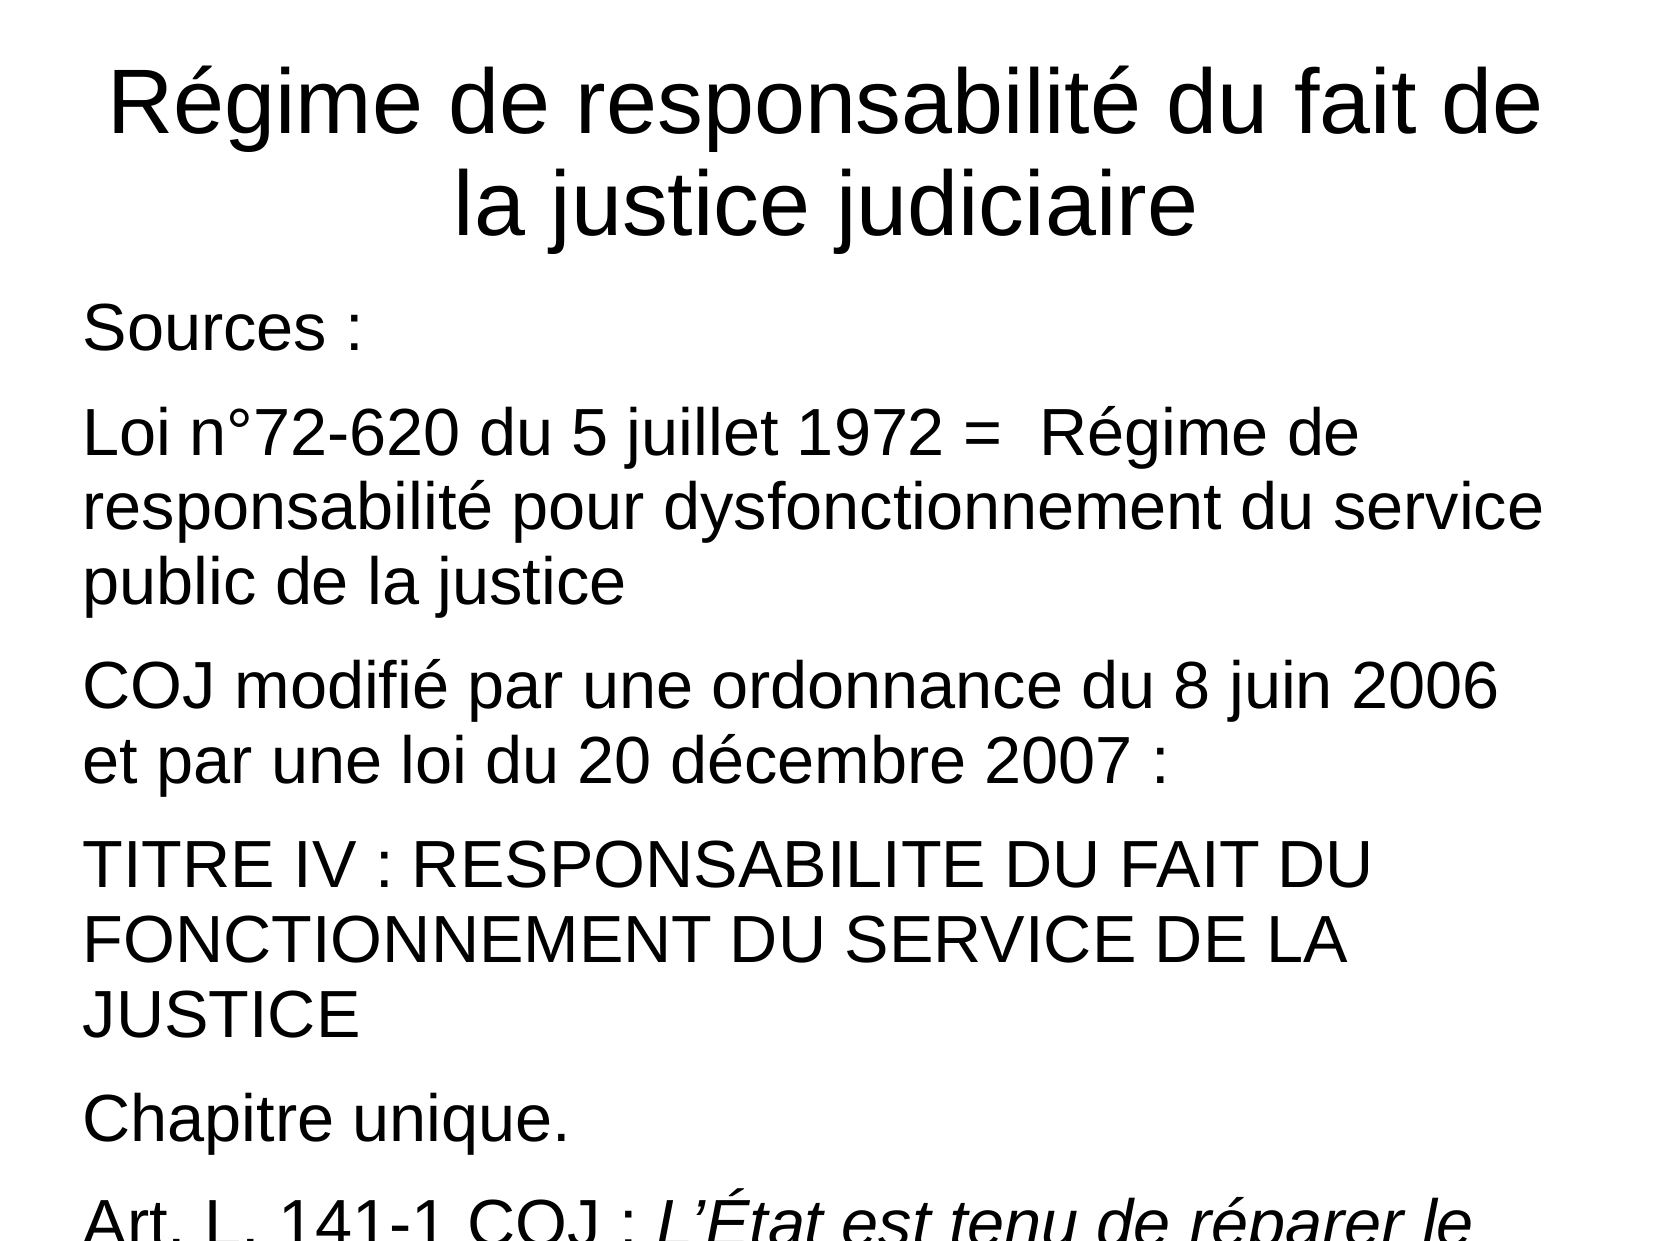

Régime de responsabilité du fait de la justice judiciaire
Sources :
 COJ récemment modifié par une ordonnance du 8 juin 2006 et par une loi du 20 décembre 2007 :
TITRE IV : RESPONSABILITE DU FAIT DU FONCTIONNEMENT DU SERVICE DE LA JUSTICE
Chapitre unique.
Art. L. 141-1 COJ : L’État est tenu de réparer le dommage causé par le fonctionnement défectueux du service de la justice.
Sauf disposition particulières, cette responsabilité n’est engagée que par une faute lourde ou par un déni de justice.
# Sources :
Loi n°72-620 du 5 juillet 1972 = Régime de responsabilité pour dysfonctionnement du service public de la justice
COJ modifié par une ordonnance du 8 juin 2006 et par une loi du 20 décembre 2007 :
TITRE IV : RESPONSABILITE DU FAIT DU FONCTIONNEMENT DU SERVICE DE LA JUSTICE
Chapitre unique.
Art. L. 141-1 COJ : L’État est tenu de réparer le dommage causé par le fonctionnement défectueux du service de la justice.
Sauf disposition particulières, cette responsabilité n’est engagée que par une faute lourde ou par un déni de justice.